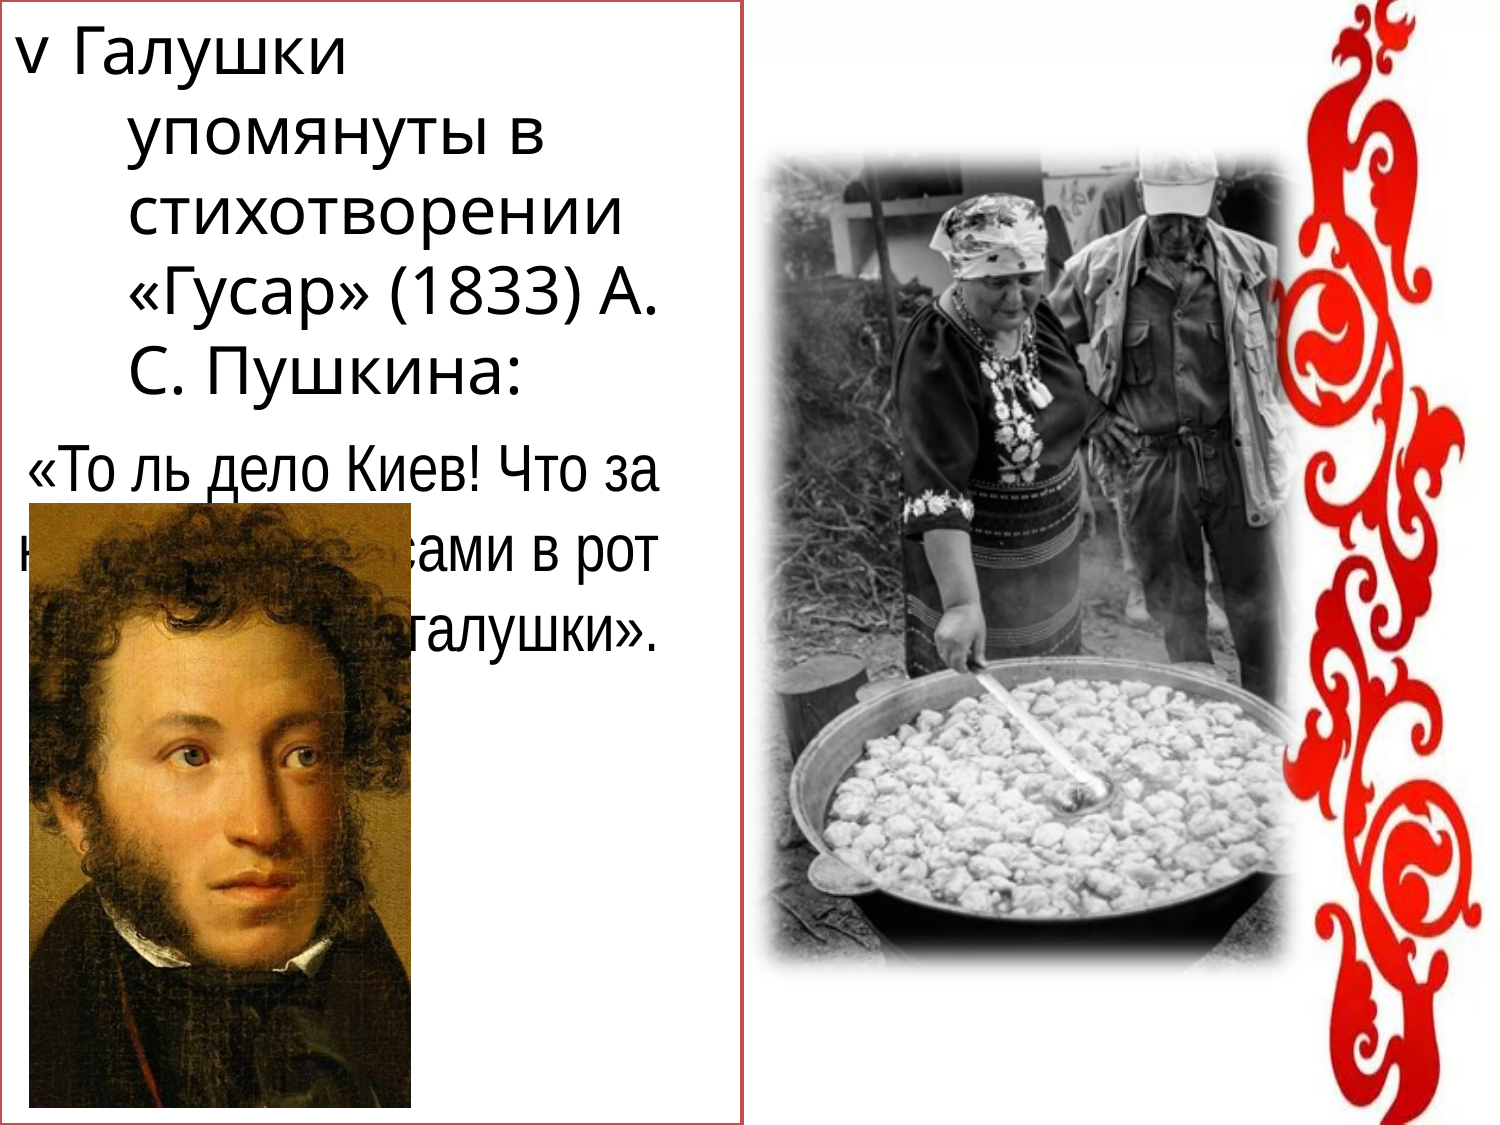

# Галушки упомянуты в стихотворении «Гусар» (1833) А. С. Пушкина:
«То ль дело Киев! Что за край! Валятся сами в рот галушки».